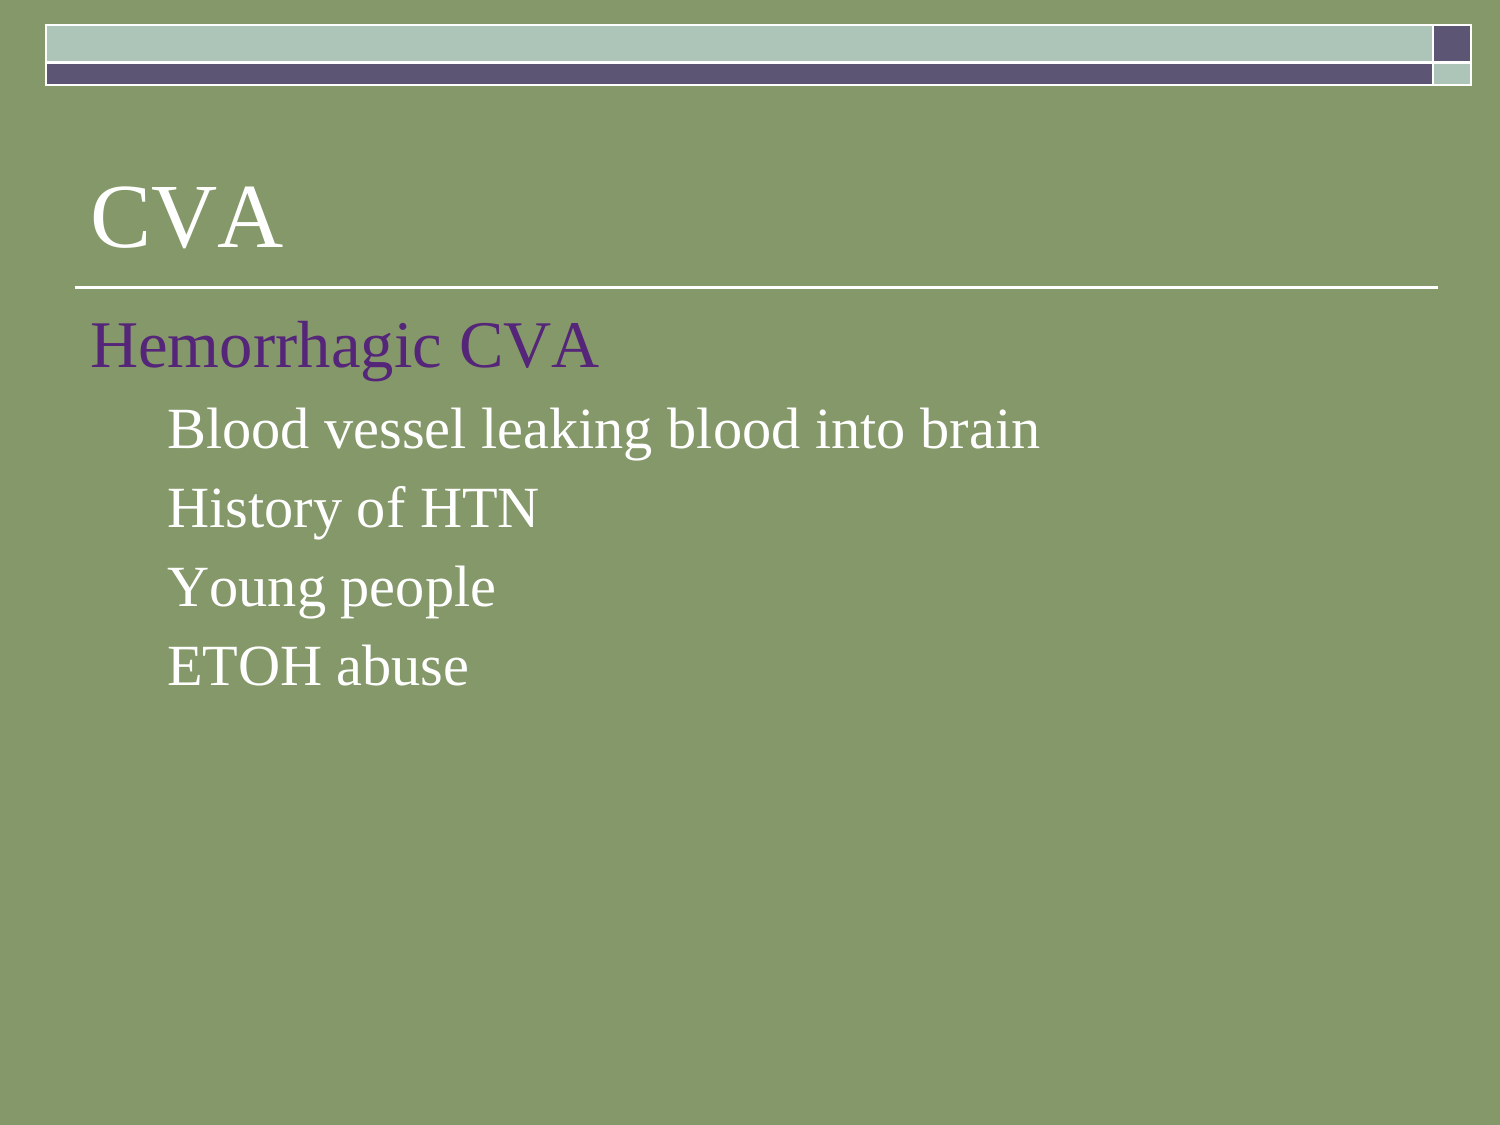

# CVA
Hemorrhagic CVA
Blood vessel leaking blood into brain
History of HTN
Young people
ETOH abuse